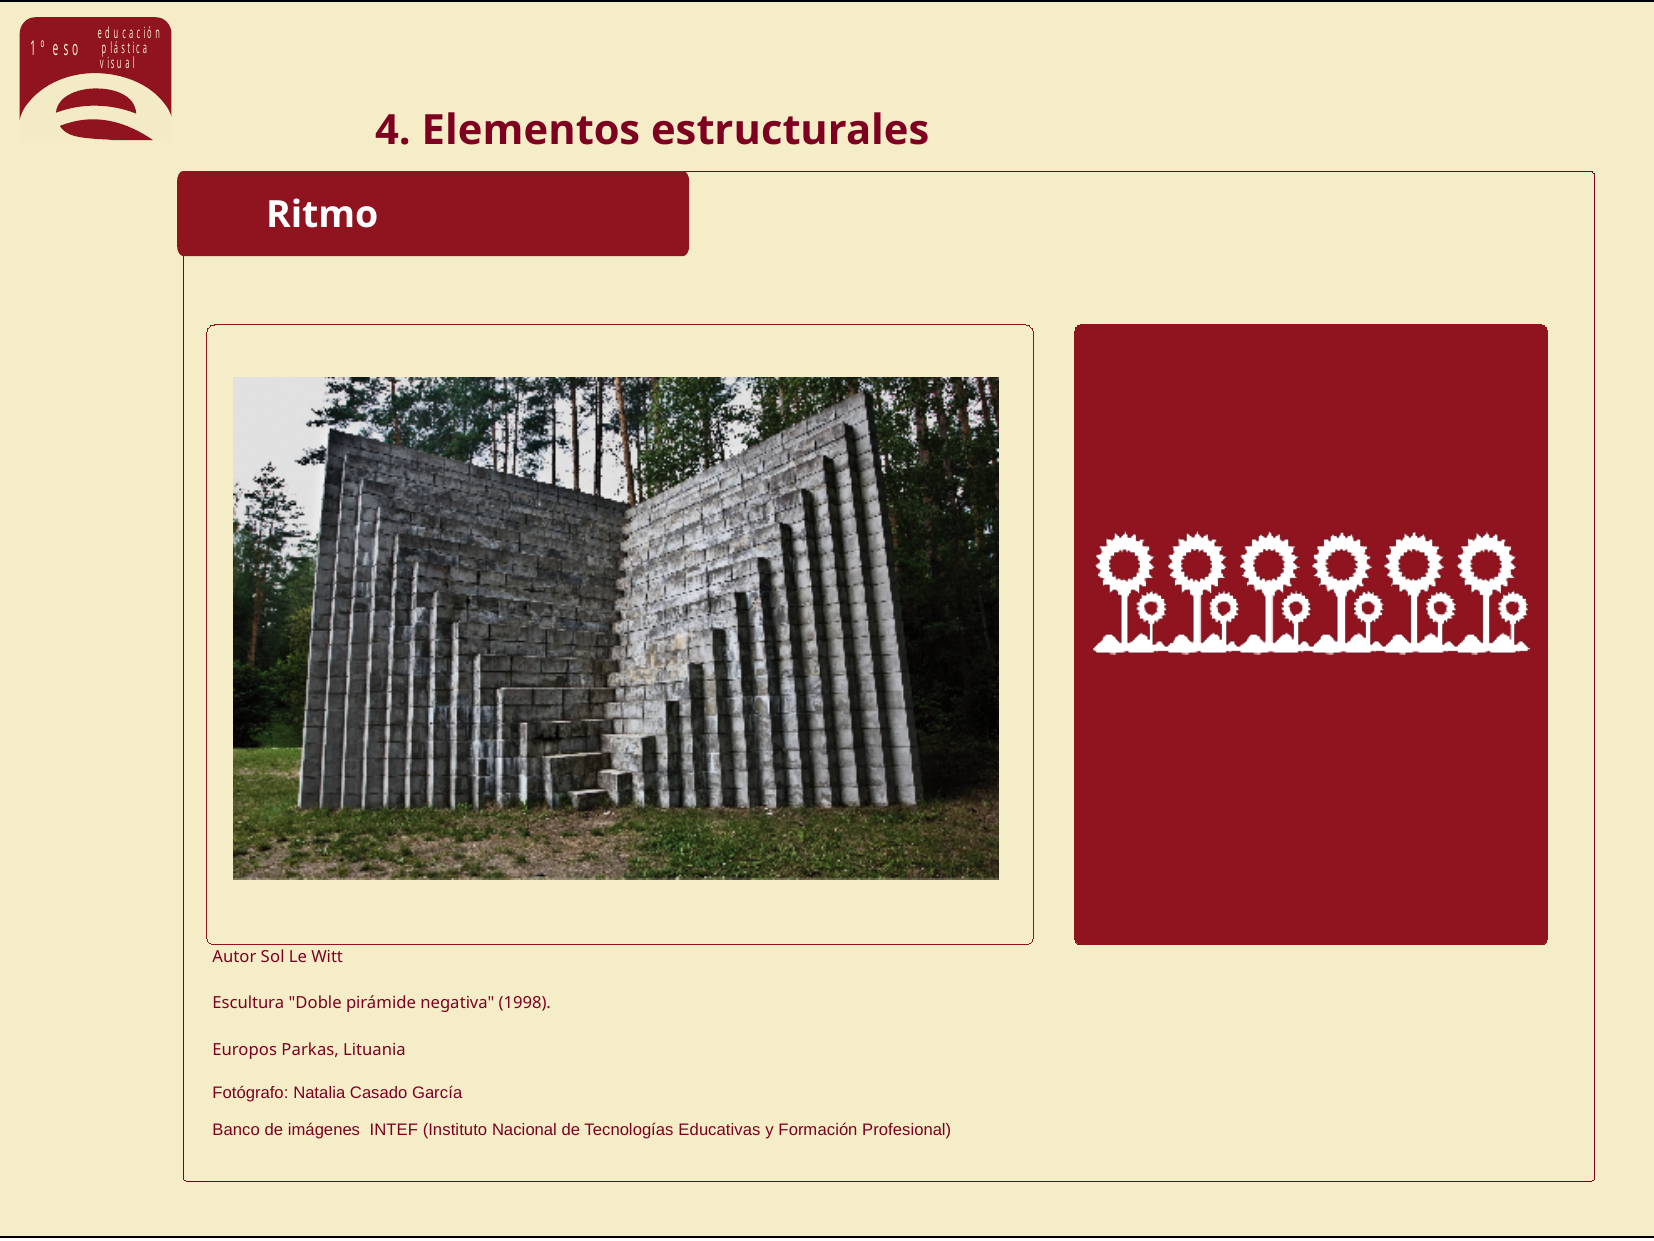

4. Elementos estructurales
Ritmo
Autor Sol Le Witt
Escultura "Doble pirámide negativa" (1998).
Europos Parkas, Lituania
Fotógrafo: Natalia Casado García
Banco de imágenes INTEF (Instituto Nacional de Tecnologías Educativas y Formación Profesional)